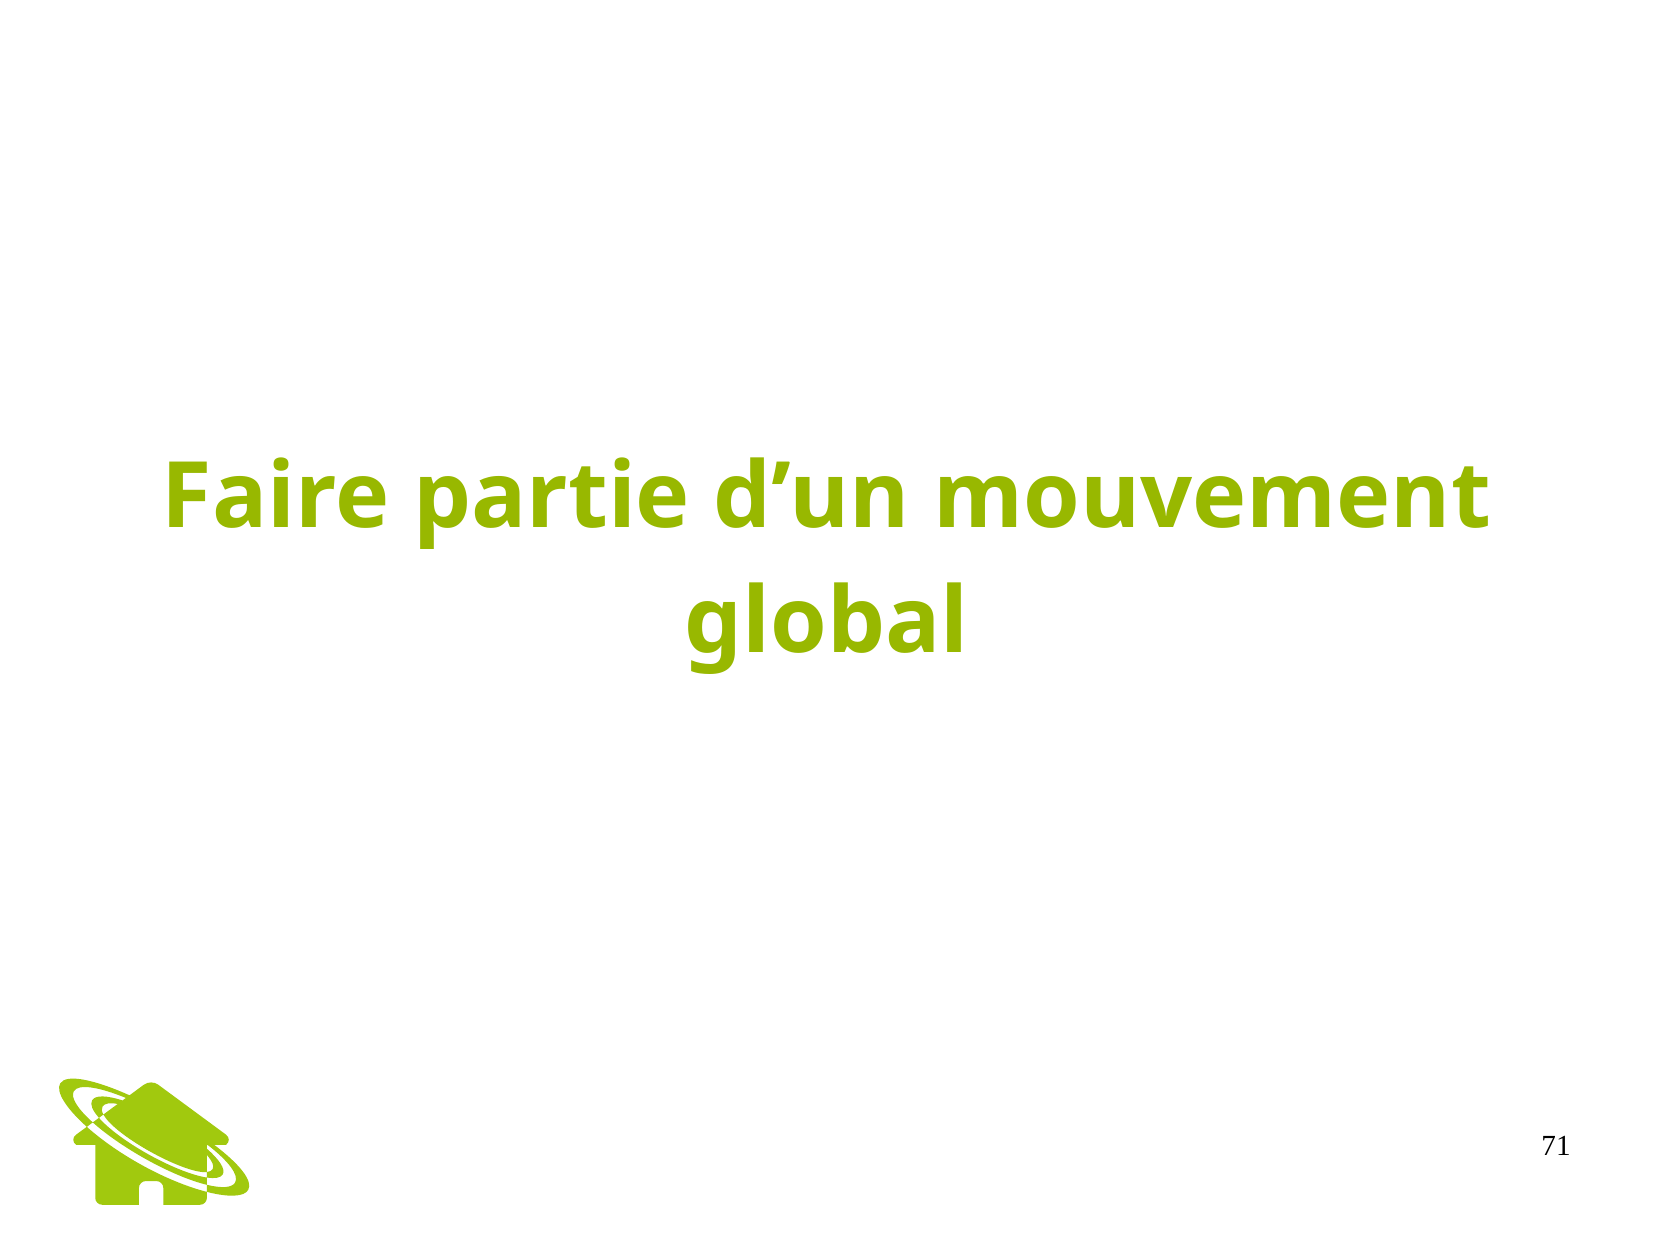

# Faire partie d’un mouvement global
71